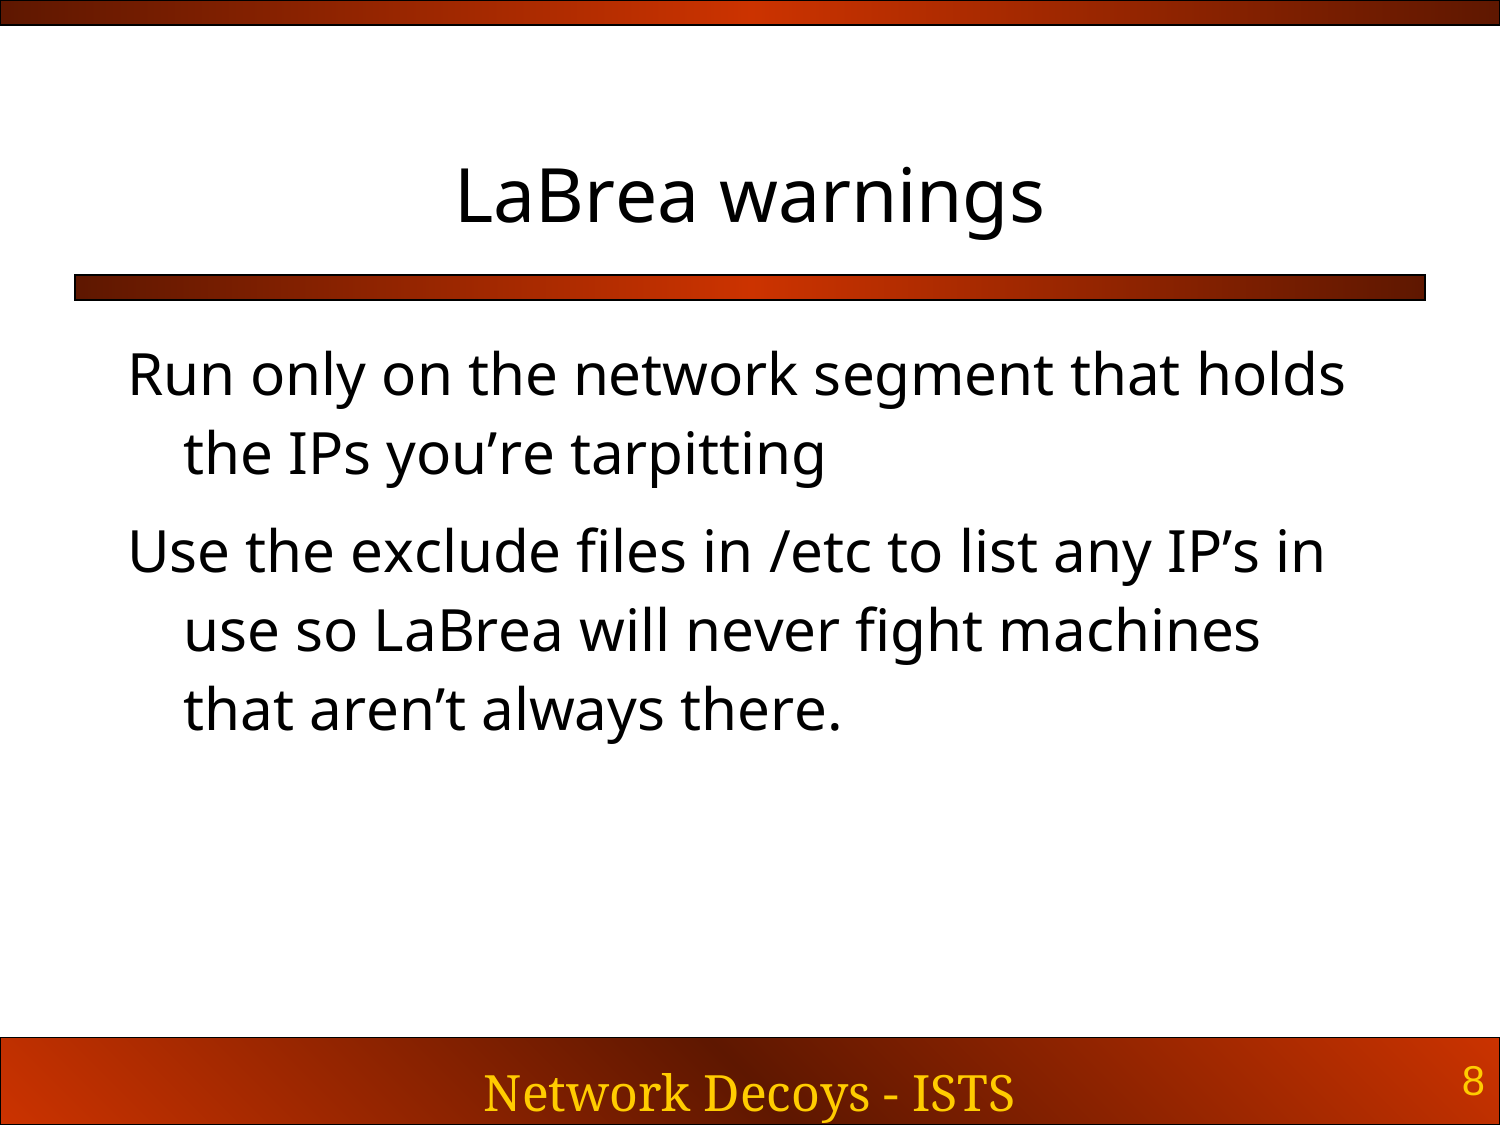

# LaBrea warnings
Run only on the network segment that holds the IPs you’re tarpitting
Use the exclude files in /etc to list any IP’s in use so LaBrea will never fight machines that aren’t always there.